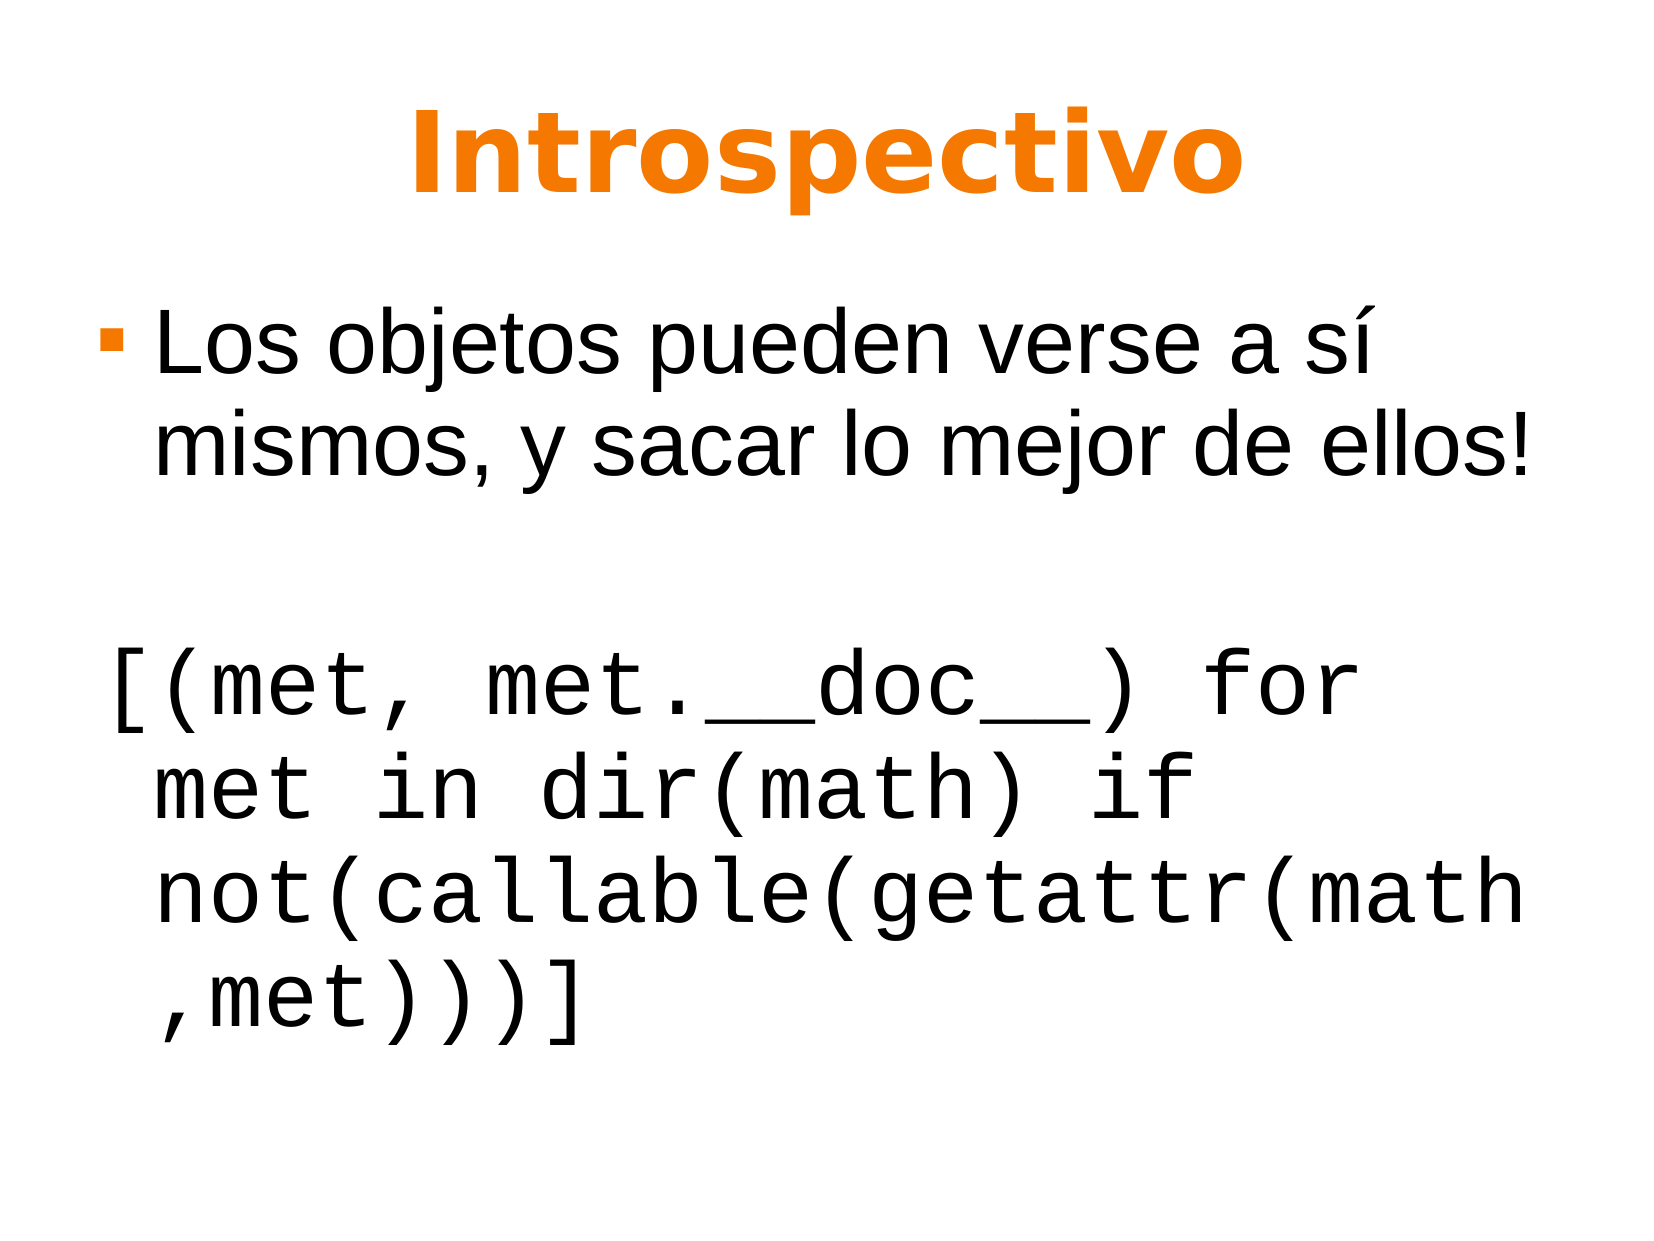

# Introspectivo
Los objetos pueden verse a sí mismos, y sacar lo mejor de ellos!
[(met, met.__doc__) for met in dir(math) if not(callable(getattr(math,met)))]